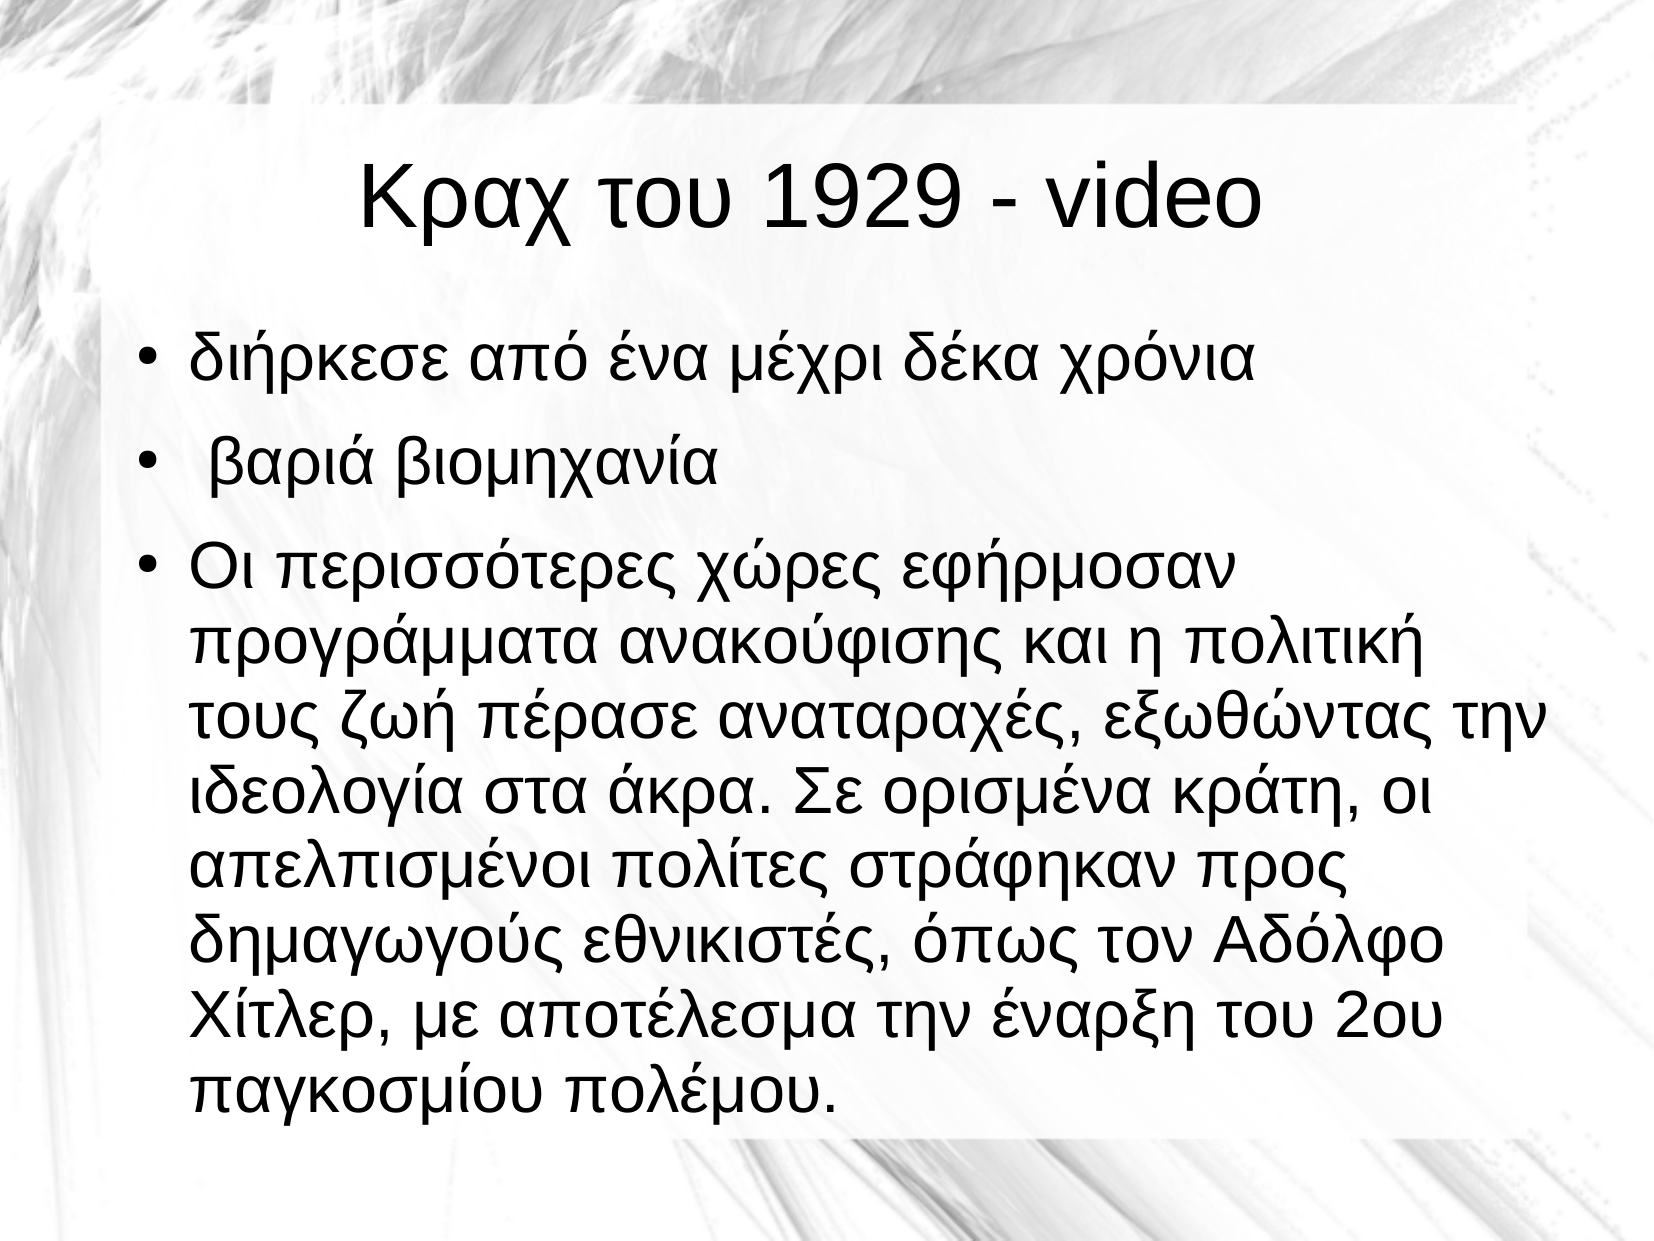

# Κραχ του 1929 - video
διήρκεσε από ένα μέχρι δέκα χρόνια
 βαριά βιομηχανία
Οι περισσότερες χώρες εφήρμοσαν προγράμματα ανακούφισης και η πολιτική τους ζωή πέρασε αναταραχές, εξωθώντας την ιδεολογία στα άκρα. Σε ορισμένα κράτη, οι απελπισμένοι πολίτες στράφηκαν προς δημαγωγούς εθνικιστές, όπως τον Αδόλφο Χίτλερ, με αποτέλεσμα την έναρξη του 2ου παγκοσμίου πολέμου.